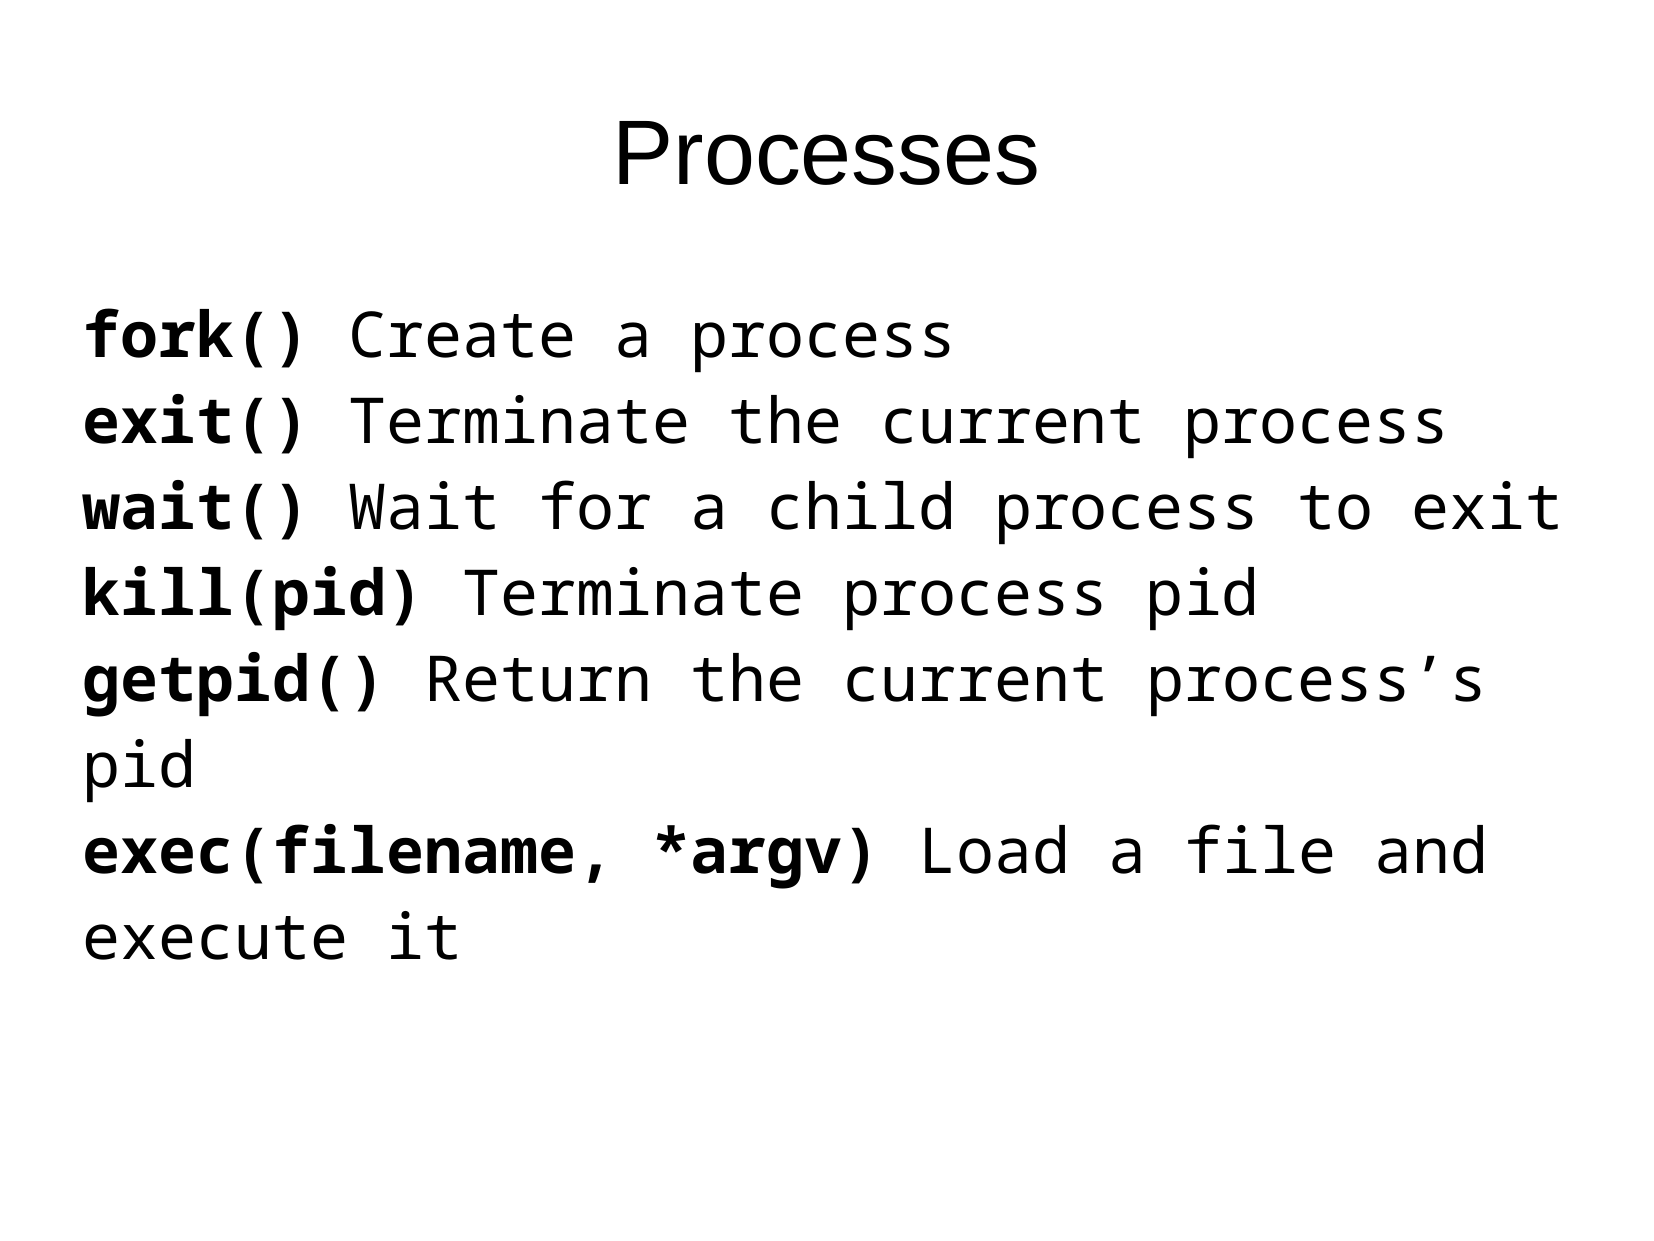

# Processes
fork() Create a process
exit() Terminate the current process
wait() Wait for a child process to exit
kill(pid) Terminate process pid
getpid() Return the current process’s pid
exec(filename, *argv) Load a file and execute it